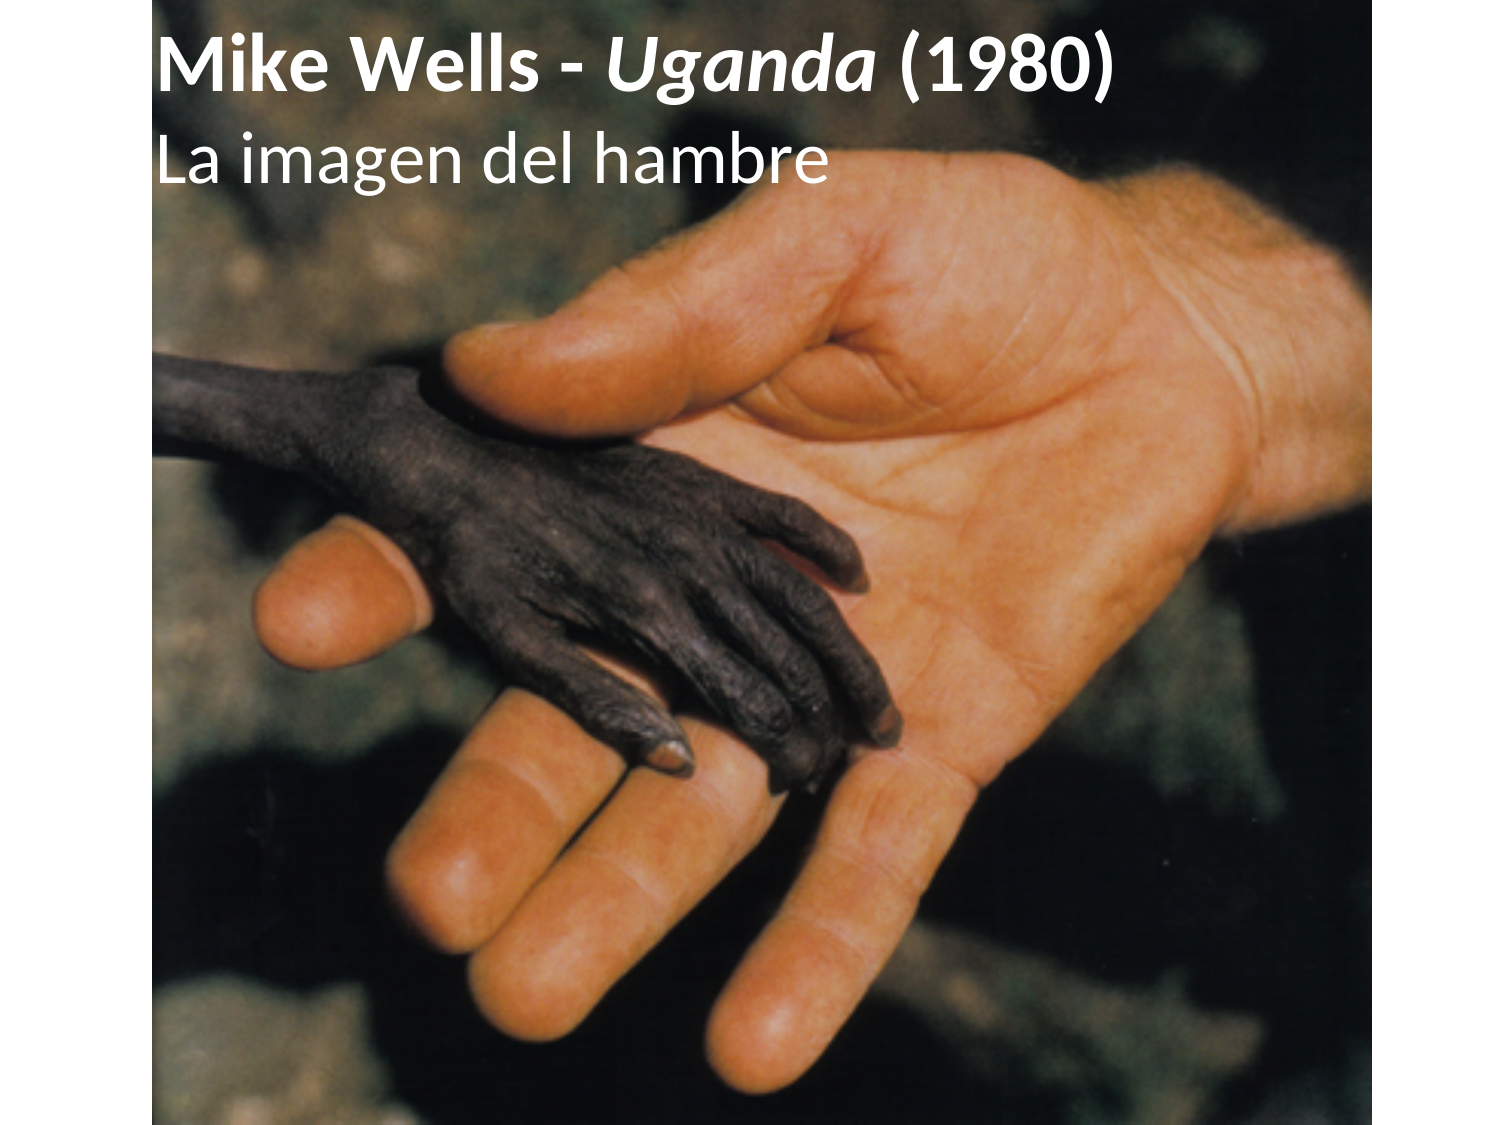

Mike Wells - Uganda (1980)
La imagen del hambre